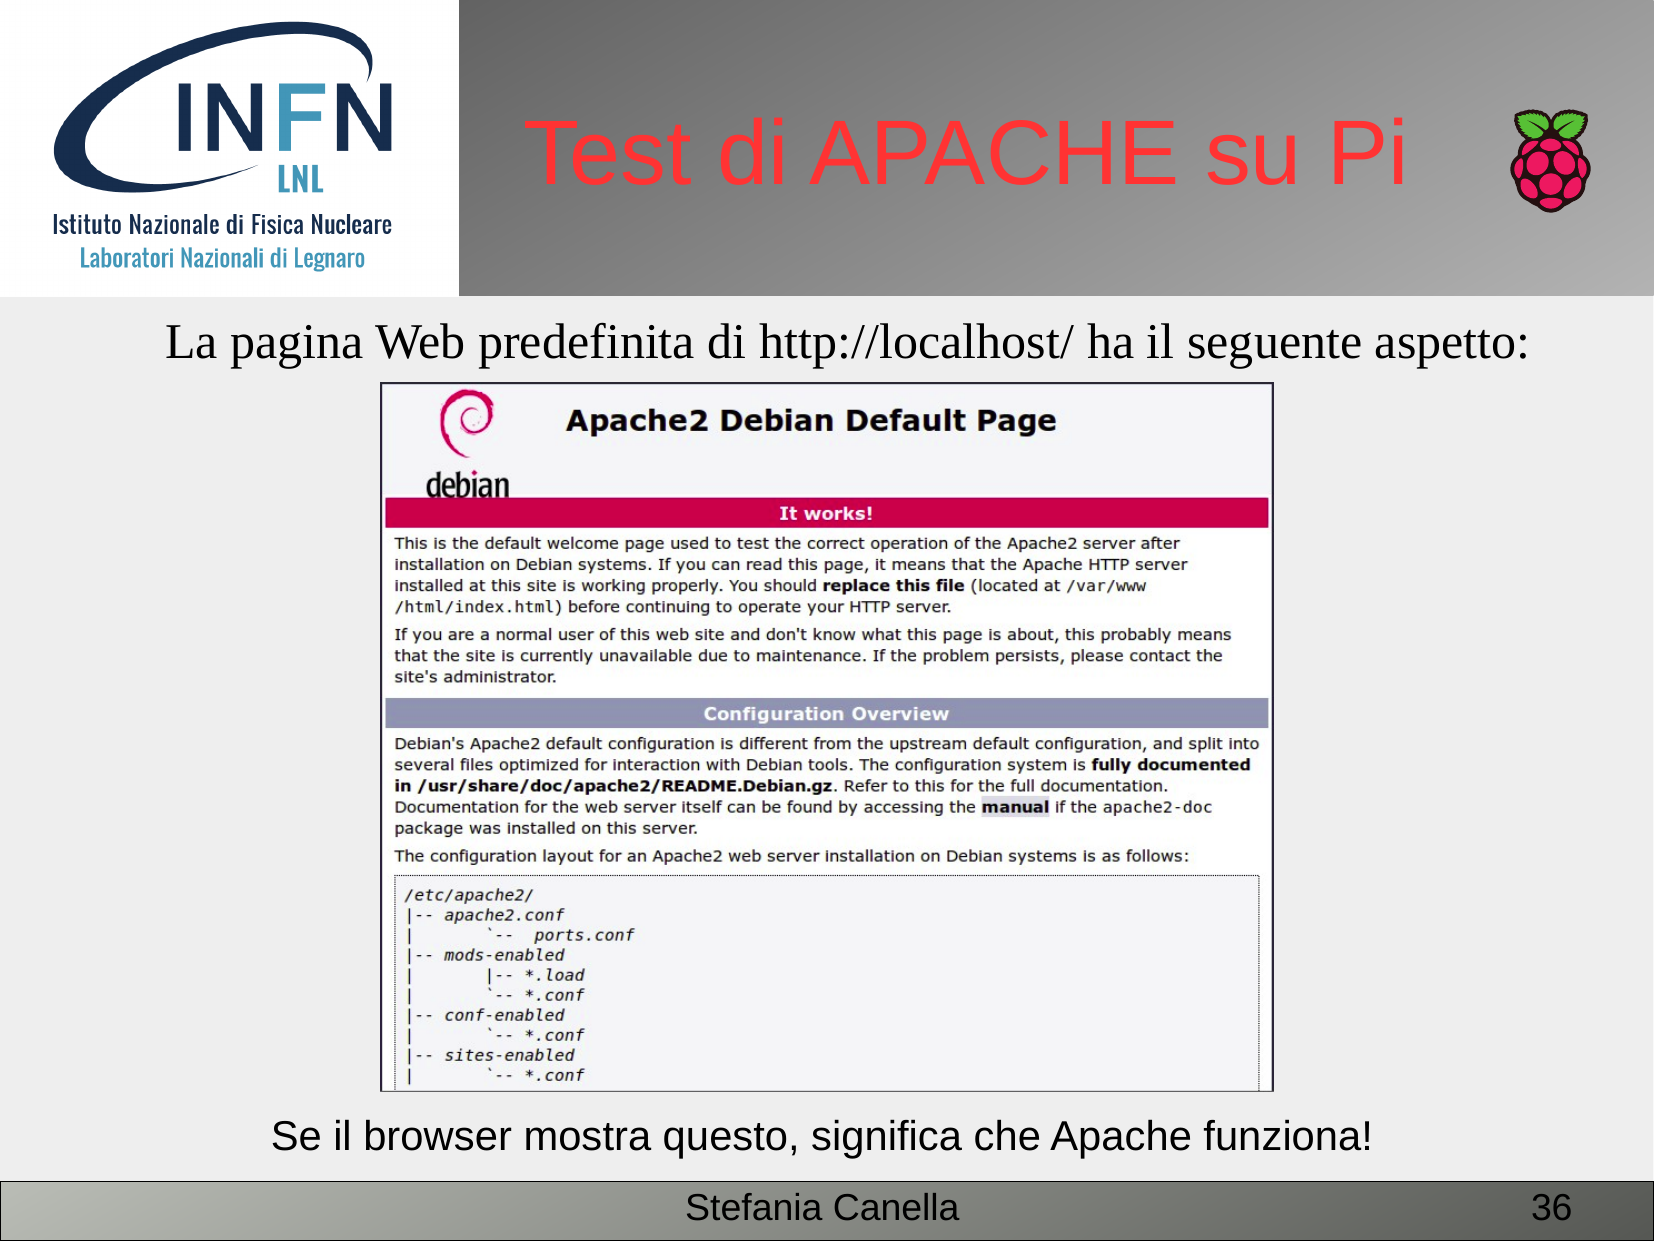

# Test di APACHE su Pi
La pagina Web predefinita di http://localhost/ ha il seguente aspetto:
Se il browser mostra questo, significa che Apache funziona!
Stefania Canella